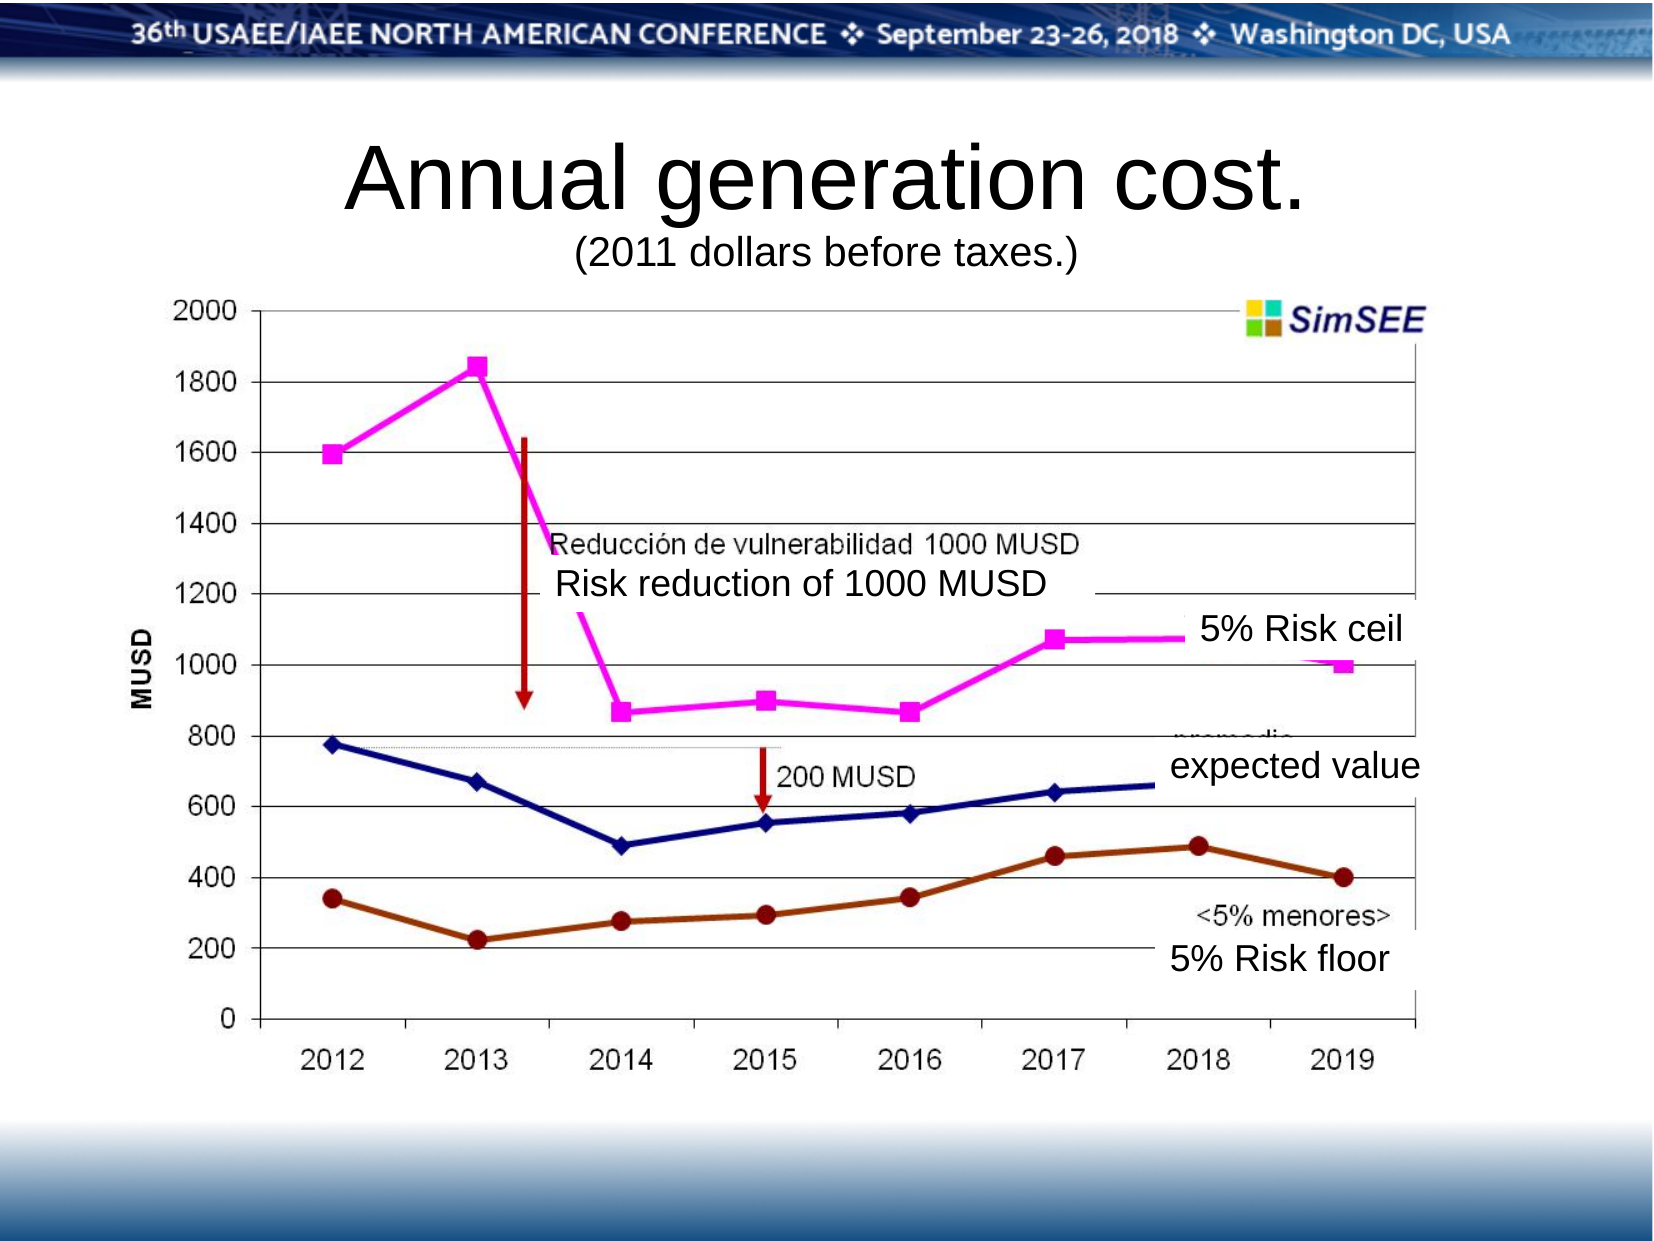

# Annual generation cost. (2011 dollars before taxes.)
Risk reduction of 1000 MUSD
5% Risk ceil
expected value
5% Risk floor